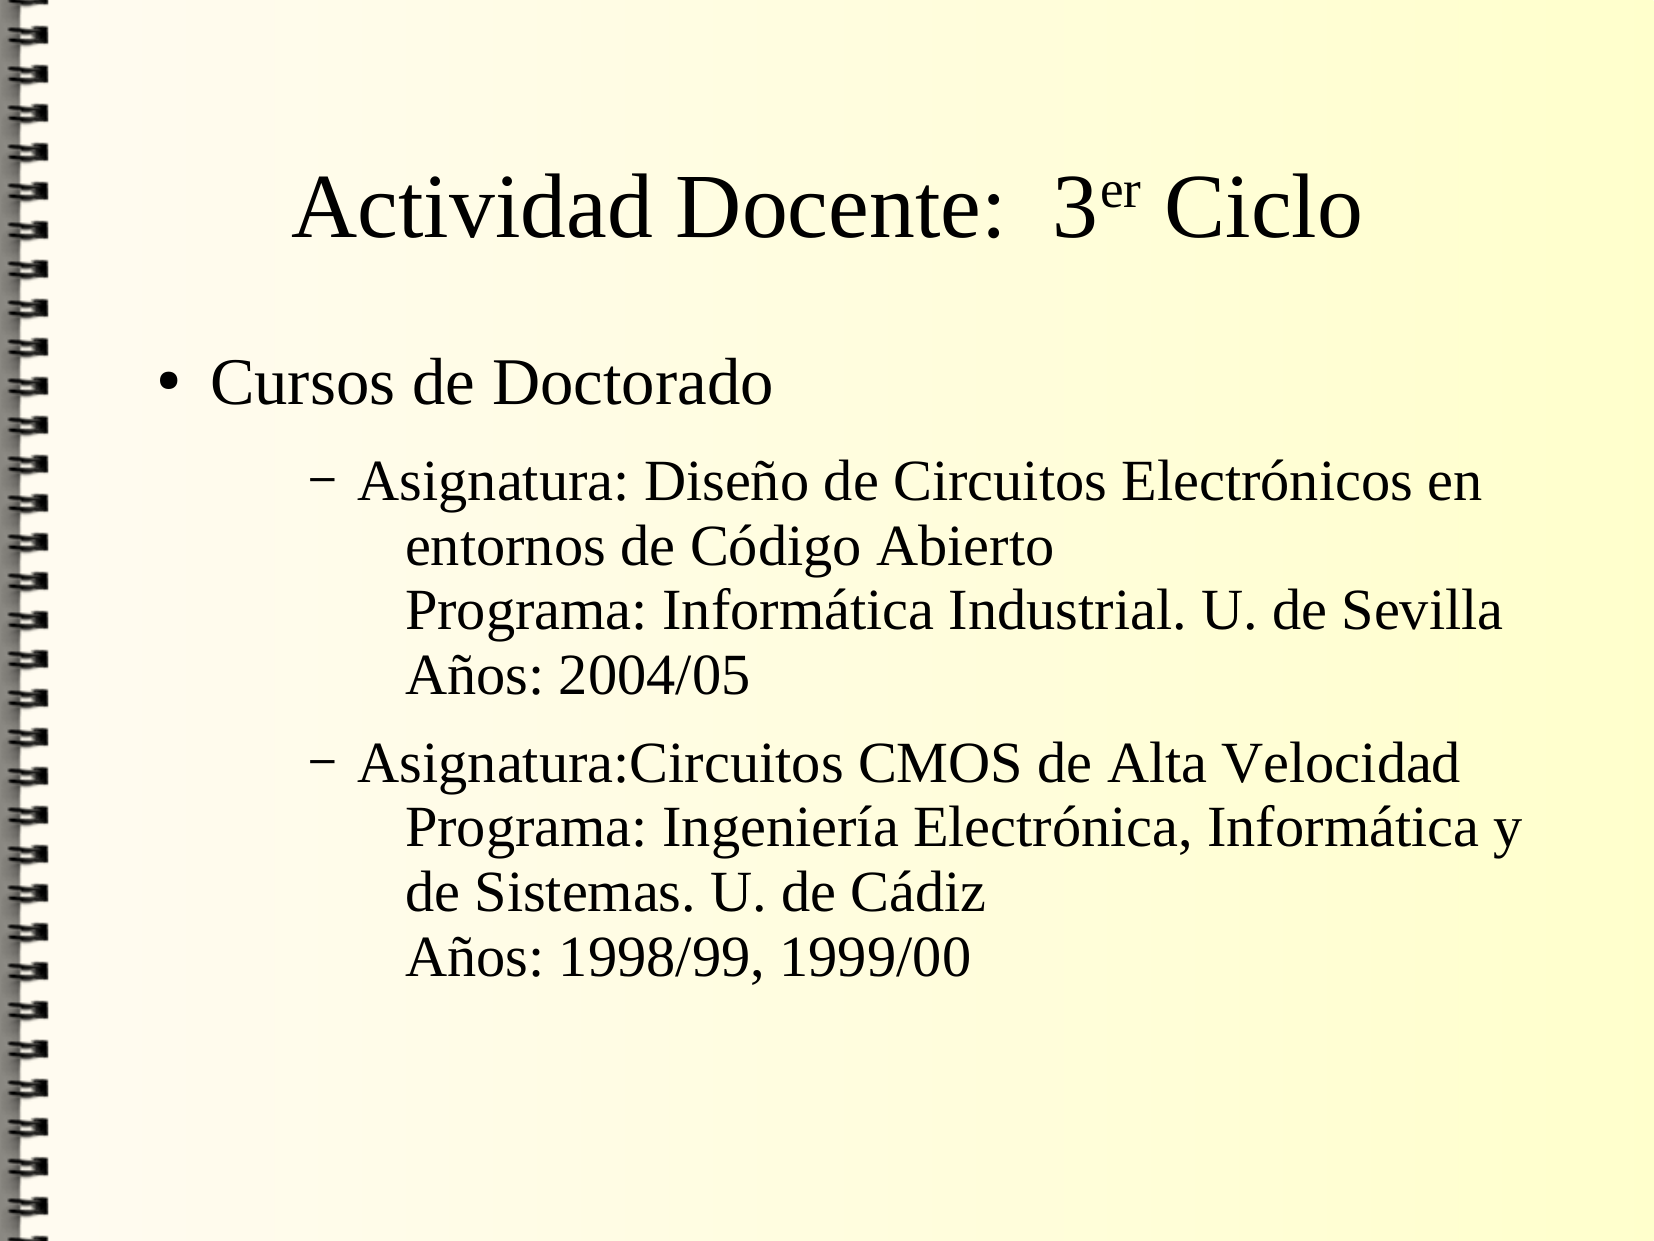

# Actividad Docente: 3er Ciclo
Cursos de Doctorado
Asignatura: Diseño de Circuitos Electrónicos en entornos de Código Abierto
Programa: Informática Industrial. U. de Sevilla
Años: 2004/05
Asignatura:Circuitos CMOS de Alta Velocidad
Programa: Ingeniería Electrónica, Informática y de Sistemas. U. de Cádiz
Años: 1998/99, 1999/00